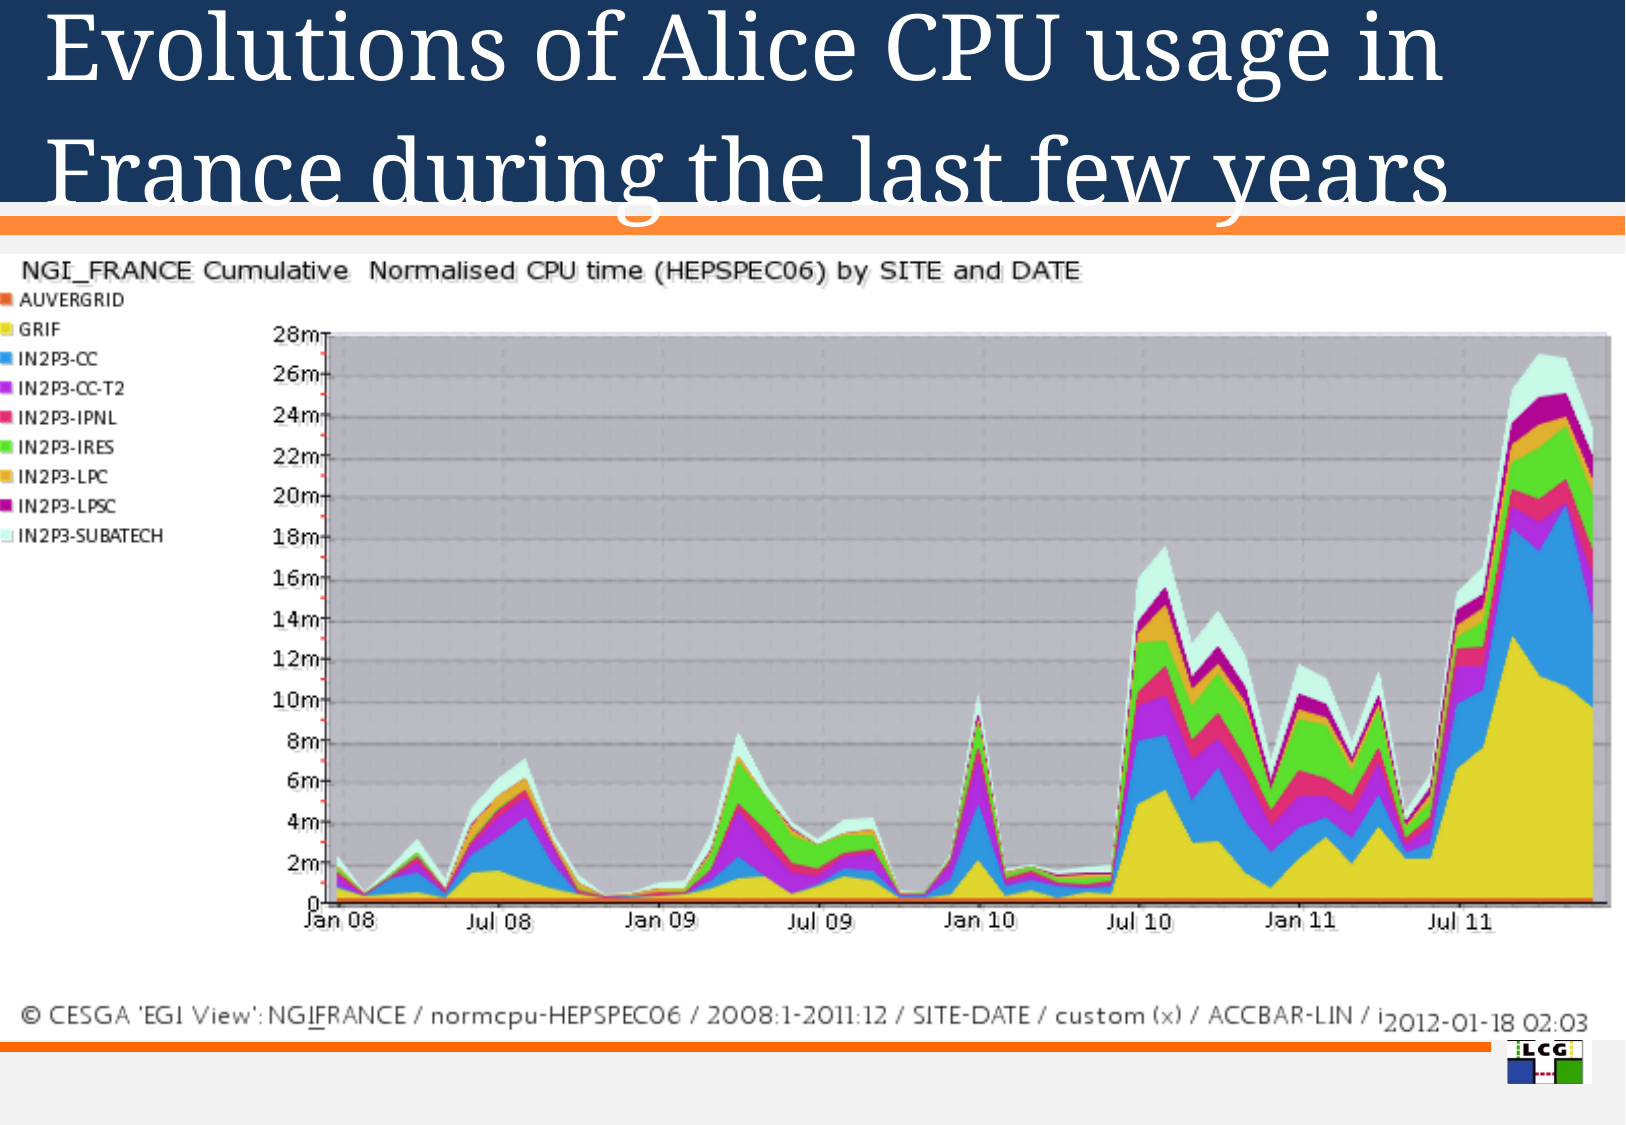

# Evolutions of Alice CPU usage in France during the last few years